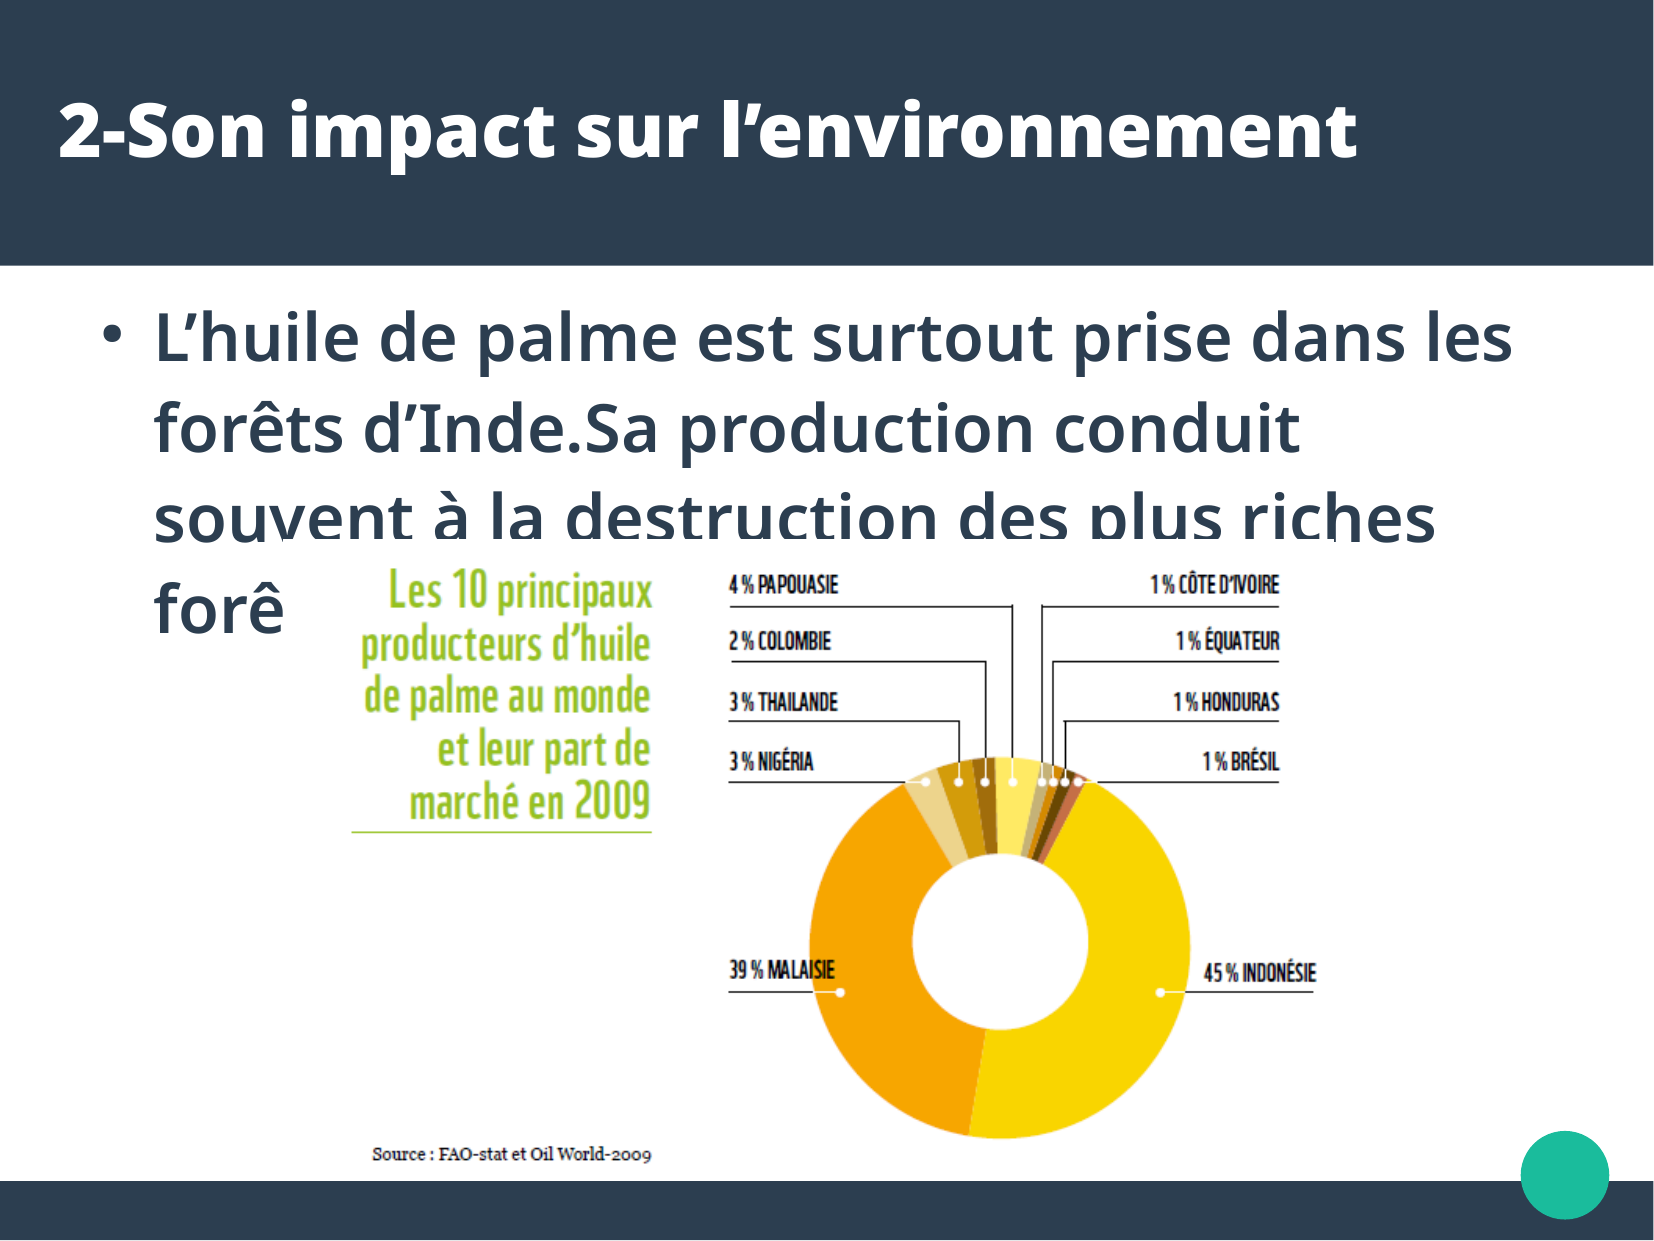

# 2-Son impact sur l’environnement
L’huile de palme est surtout prise dans les forêts d’Inde.Sa production conduit souvent à la destruction des plus riches forêts du monde.